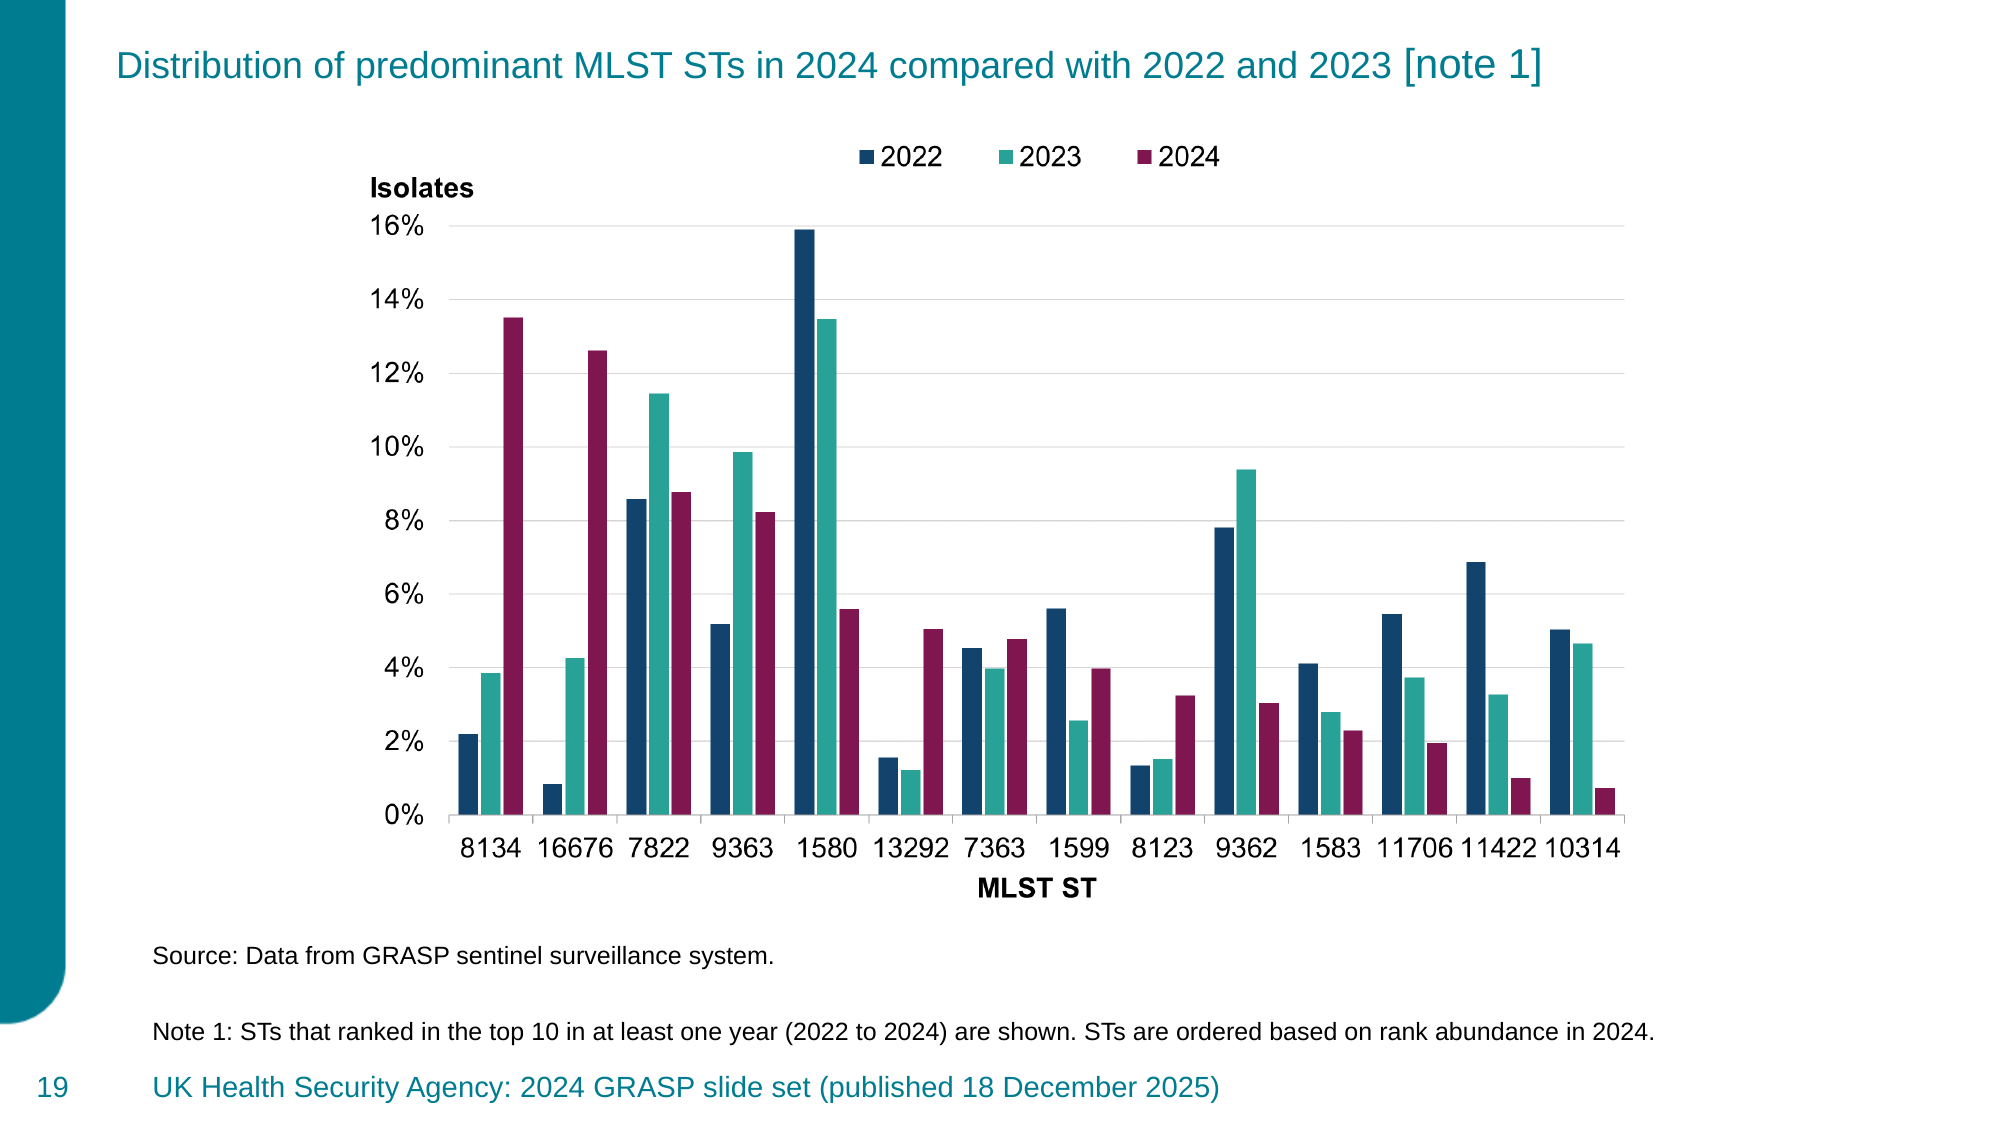

# Distribution of predominant MLST STs in 2024 compared with 2022 and 2023 [note 1]
Source: Data from GRASP sentinel surveillance system.
Note 1: STs that ranked in the top 10 in at least one year (2022 to 2024) are shown. STs are ordered based on rank abundance in 2024.
UK Health Security Agency: 2024 GRASP slide set (published 18 December 2025)